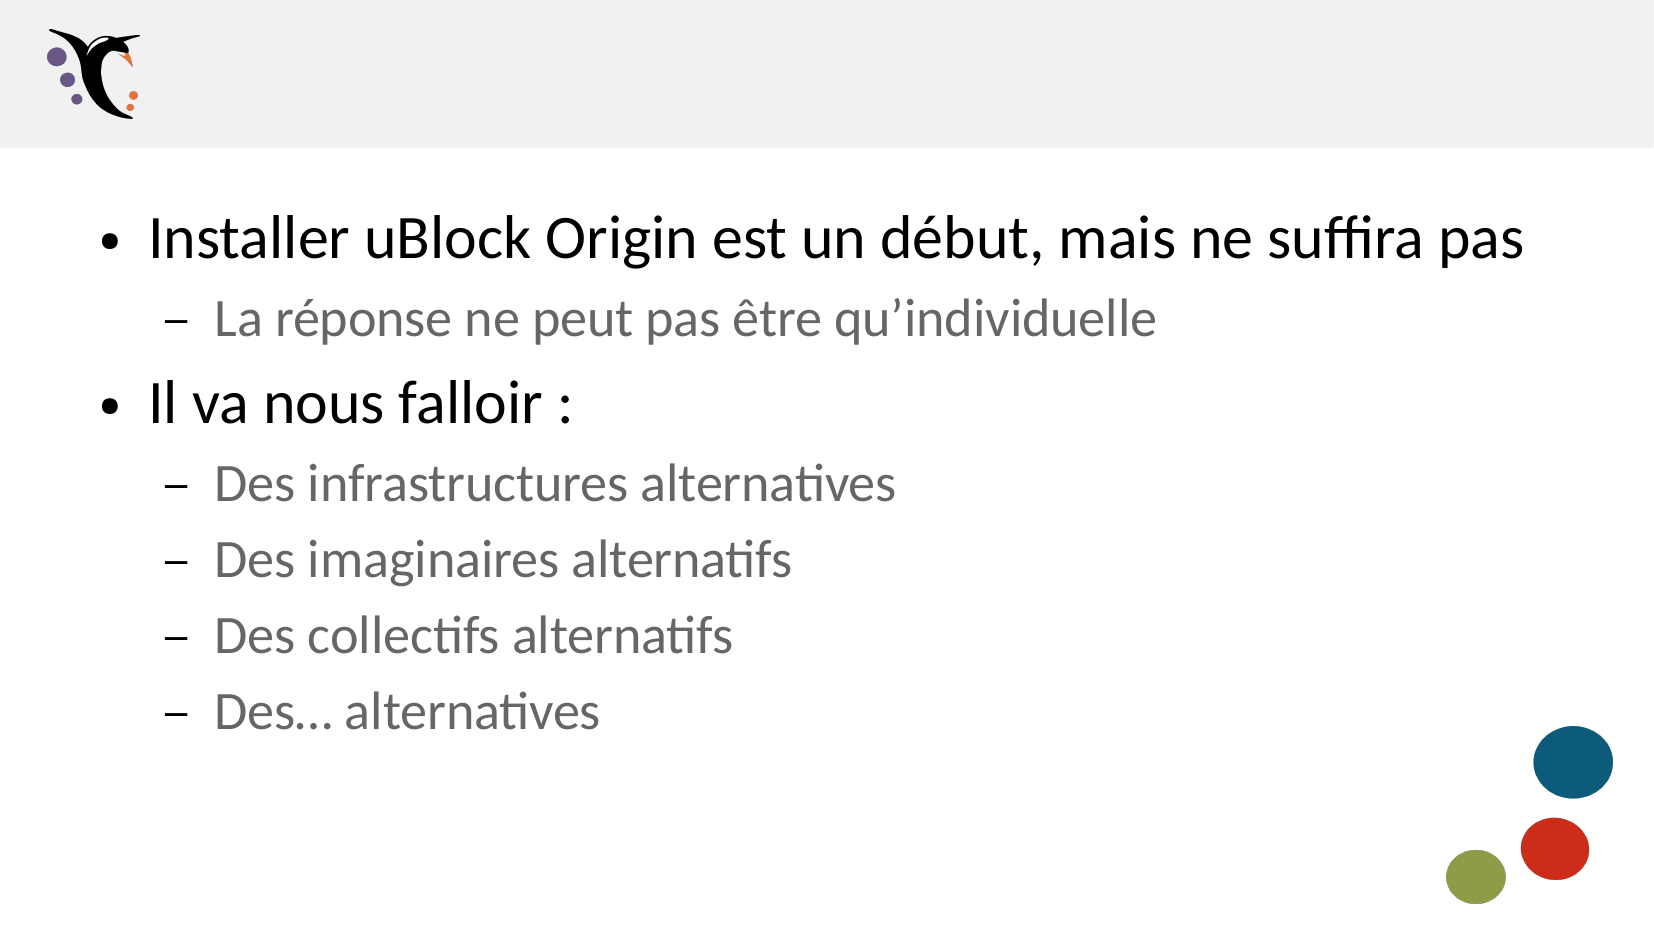

#
Installer uBlock Origin est un début, mais ne suffira pas
La réponse ne peut pas être qu’individuelle
Il va nous falloir :
Des infrastructures alternatives
Des imaginaires alternatifs
Des collectifs alternatifs
Des… alternatives